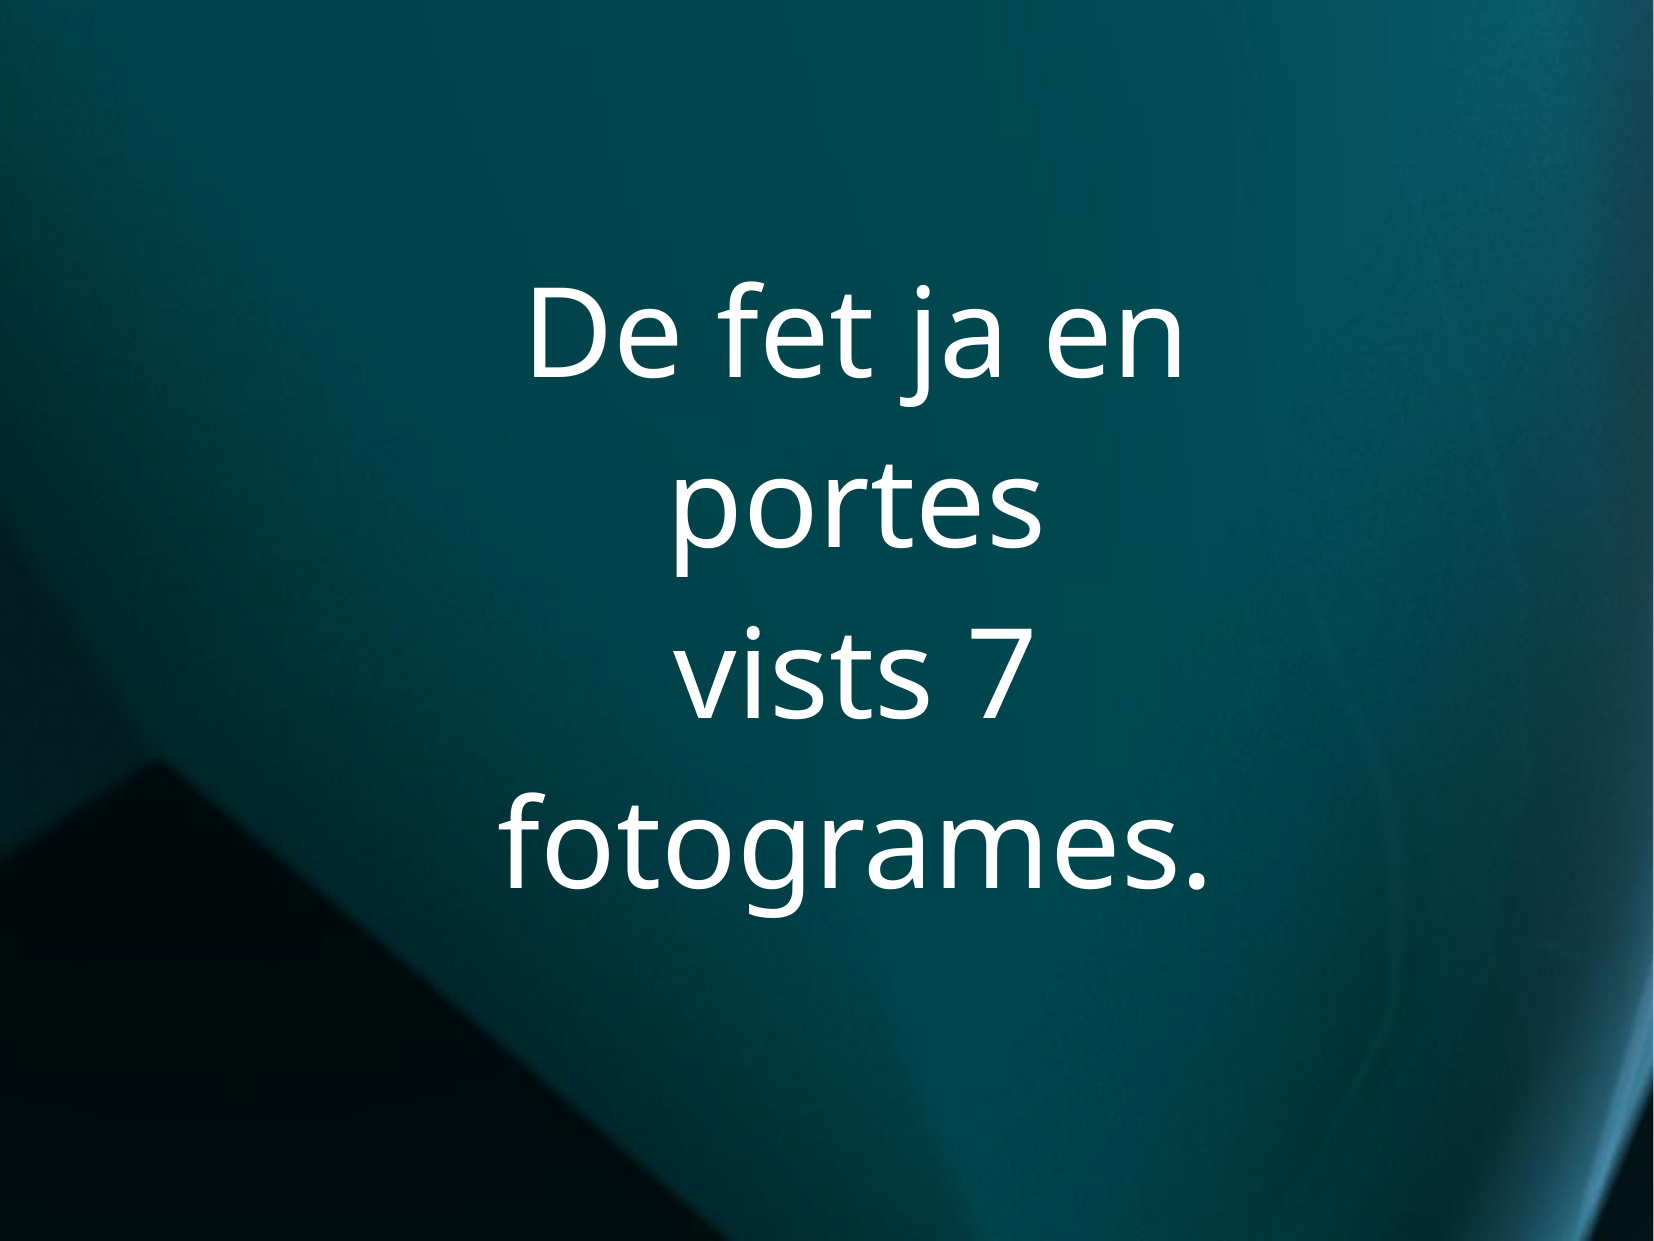

De fet ja en portes
vists 7 fotogrames.